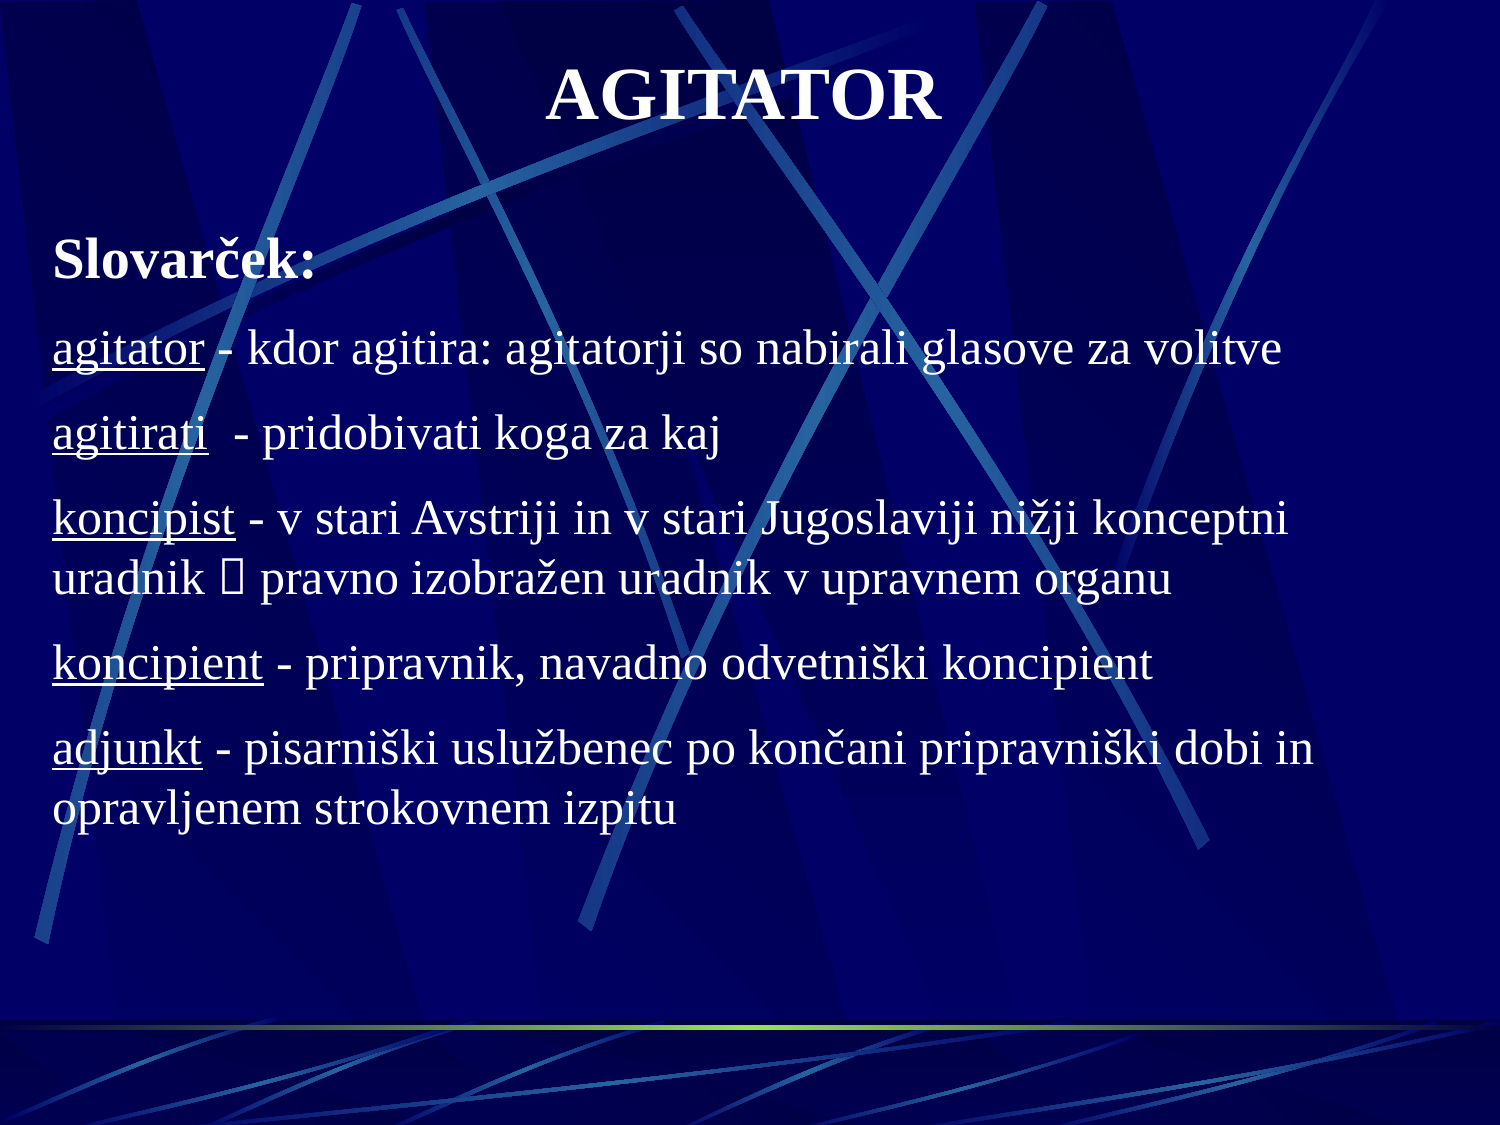

AGITATOR
Slovarček:
agitator - kdor agitira: agitatorji so nabirali glasove za volitve
agitirati - pridobivati koga za kaj
koncipist - v stari Avstriji in v stari Jugoslaviji nižji konceptni uradnik  pravno izobražen uradnik v upravnem organu
koncipient - pripravnik, navadno odvetniški koncipient
adjunkt - pisarniški uslužbenec po končani pripravniški dobi in opravljenem strokovnem izpitu